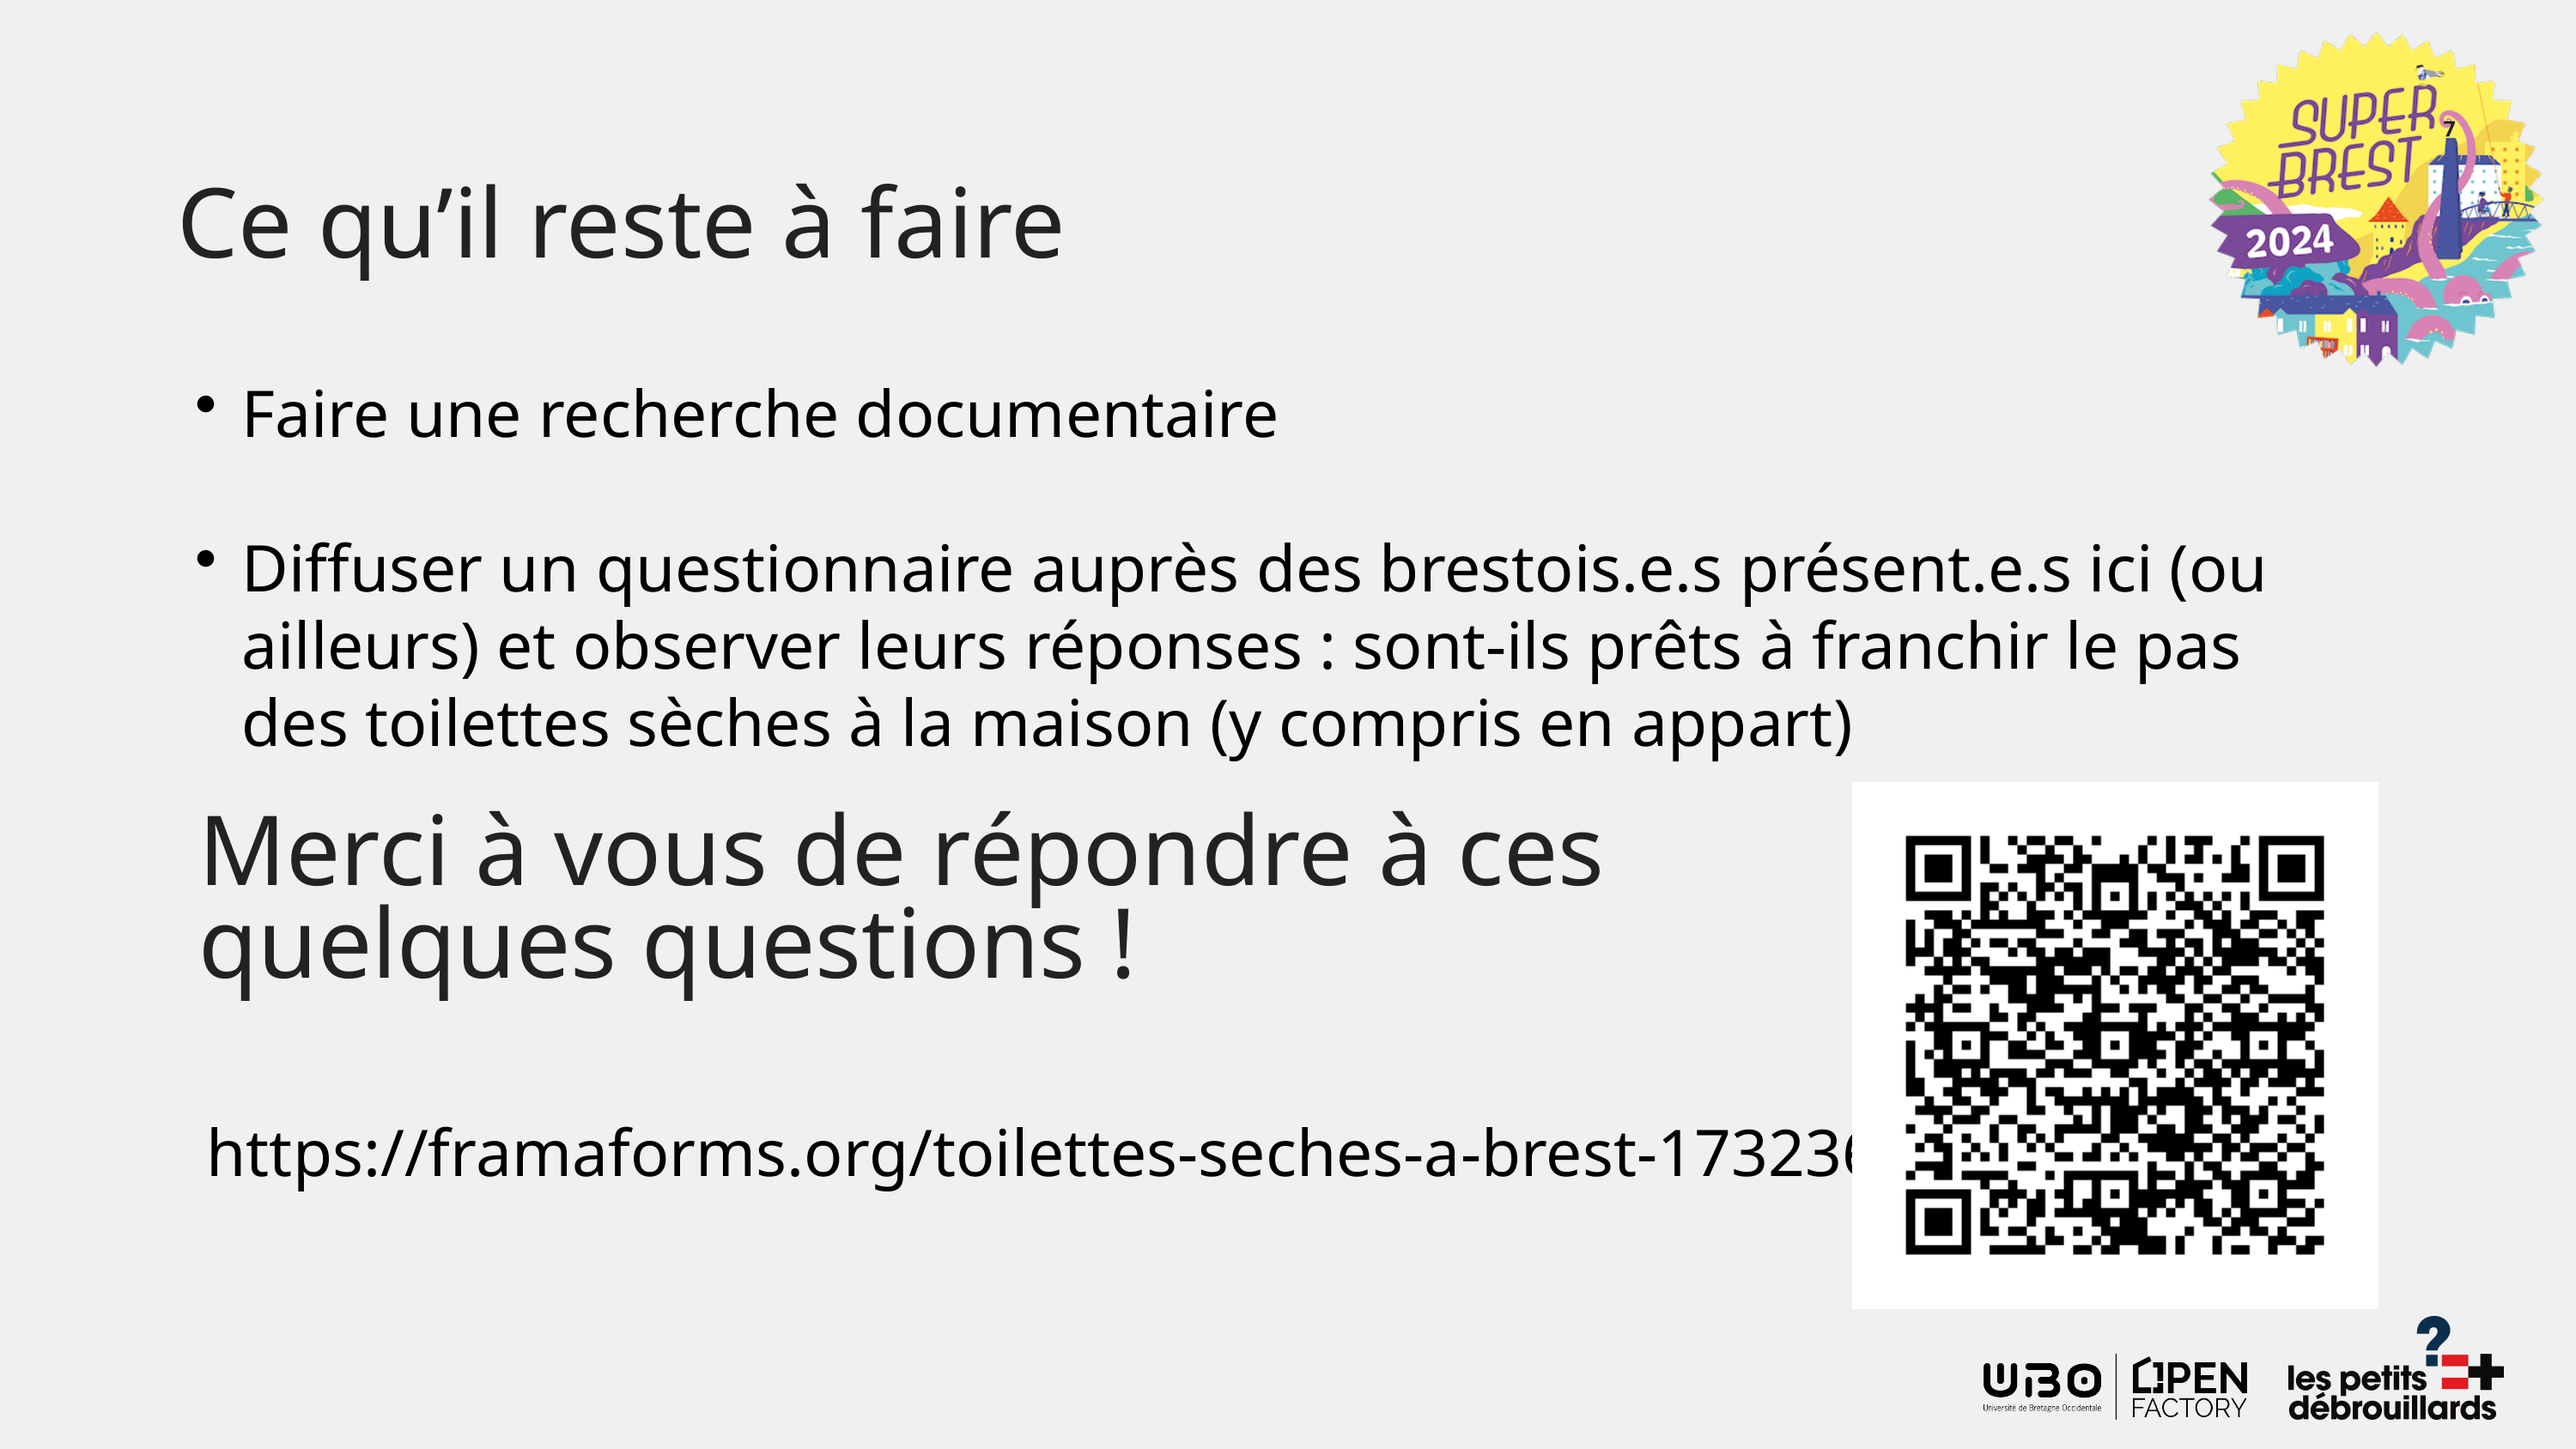

# Ce qu’il reste à faire
Faire une recherche documentaire
Diffuser un questionnaire auprès des brestois.e.s présent.e.s ici (ou ailleurs) et observer leurs réponses : sont-ils prêts à franchir le pas des toilettes sèches à la maison (y compris en appart)
Merci à vous de répondre à ces quelques questions !
https://framaforms.org/toilettes-seches-a-brest-1732366072